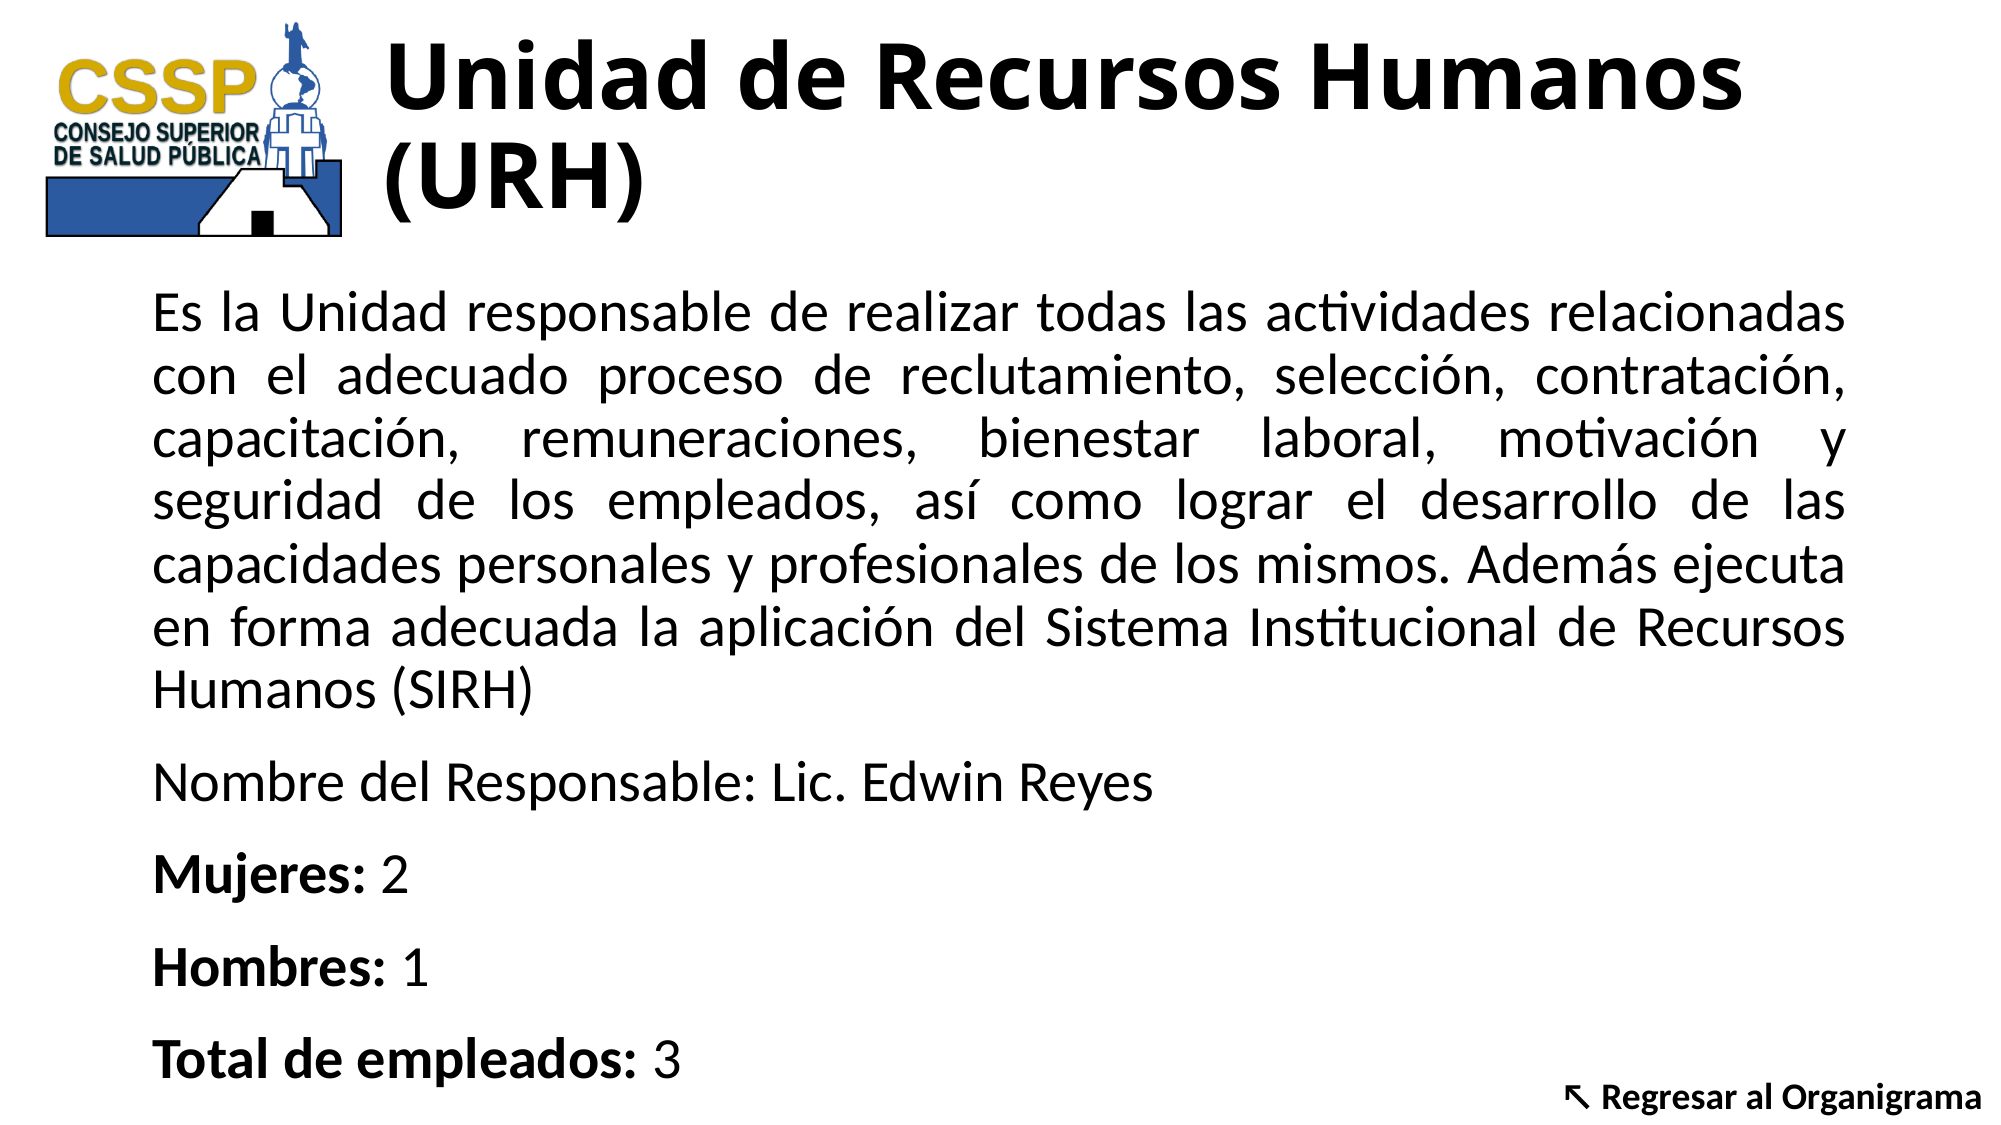

# Unidad de Recursos Humanos (URH)
Es la Unidad responsable de realizar todas las actividades relacionadas con el adecuado proceso de reclutamiento, selección, contratación, capacitación, remuneraciones, bienestar laboral, motivación y seguridad de los empleados, así como lograr el desarrollo de las capacidades personales y profesionales de los mismos. Además ejecuta en forma adecuada la aplicación del Sistema Institucional de Recursos Humanos (SIRH)
Nombre del Responsable: Lic. Edwin Reyes
Mujeres: 2
Hombres: 1
Total de empleados: 3
↖ Regresar al Organigrama